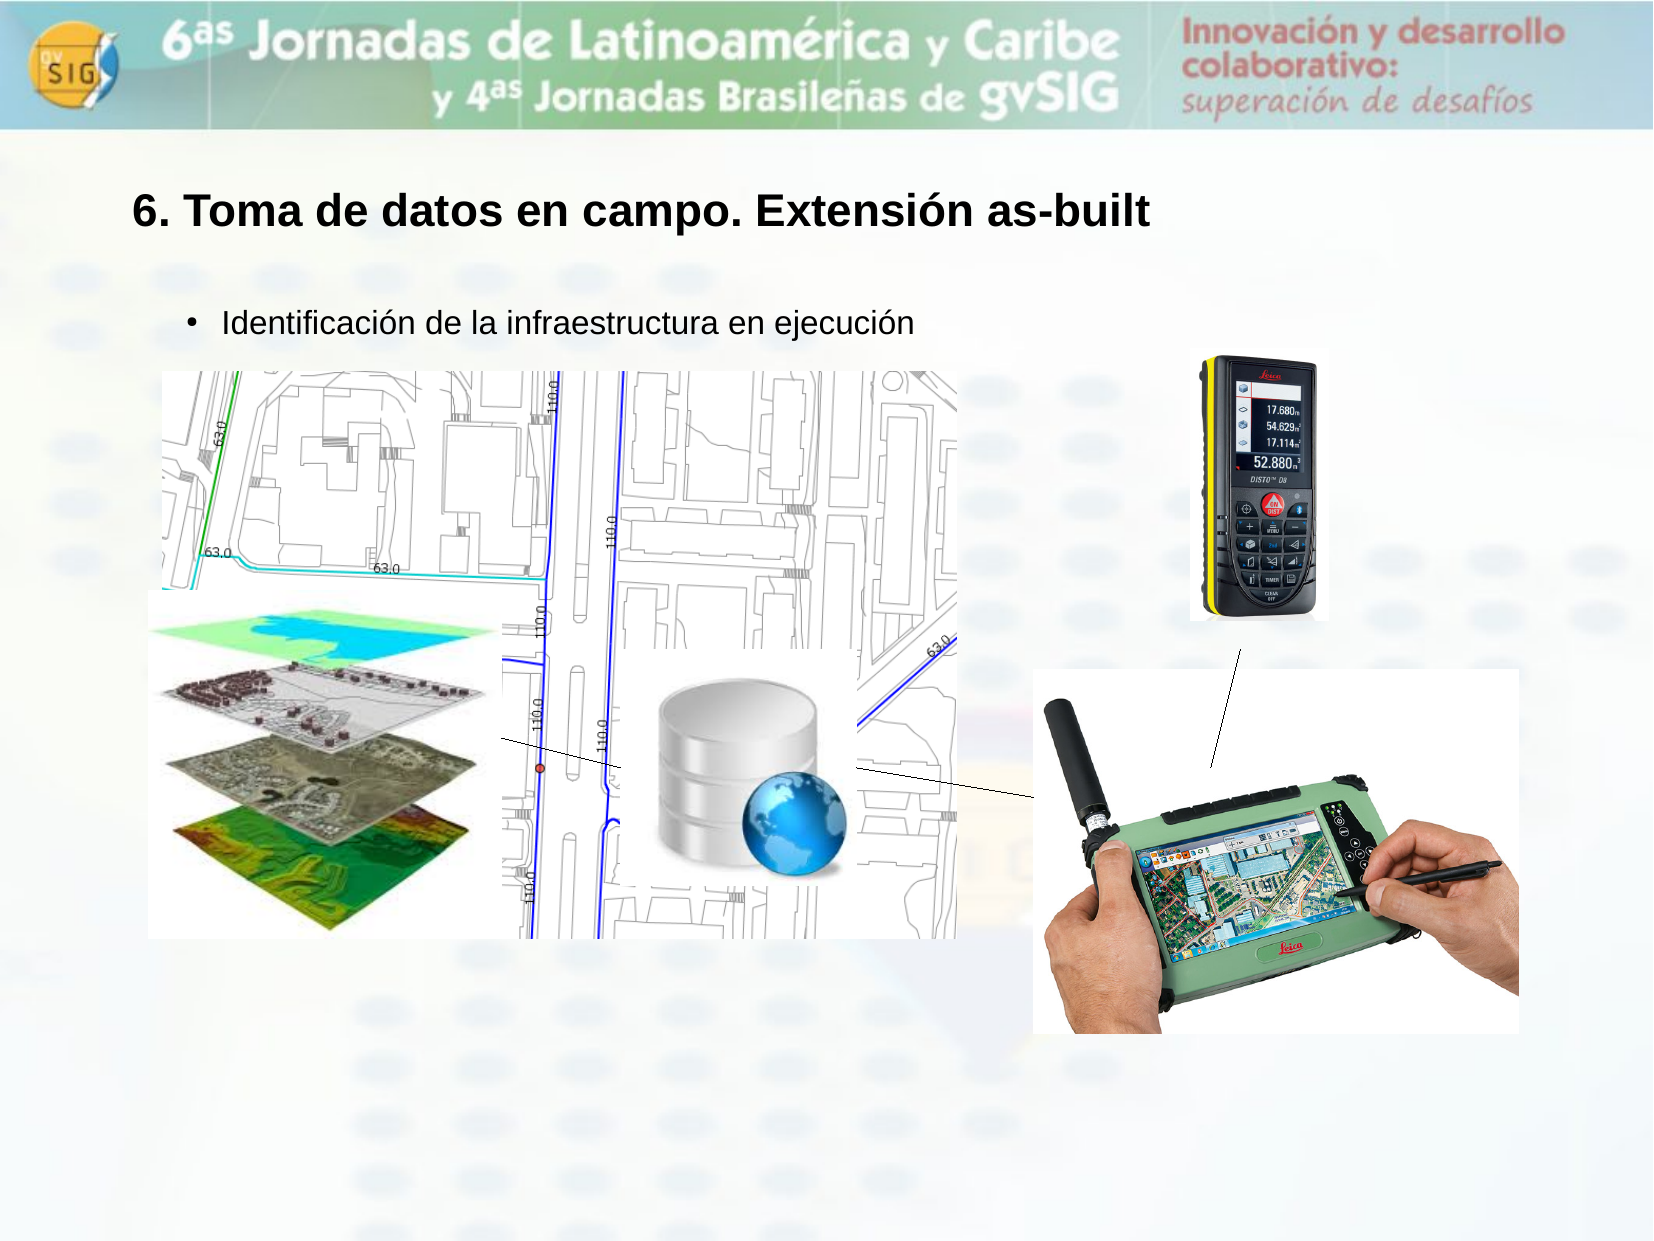

6. Toma de datos en campo. Extensión as-built
Identificación de la infraestructura en ejecución